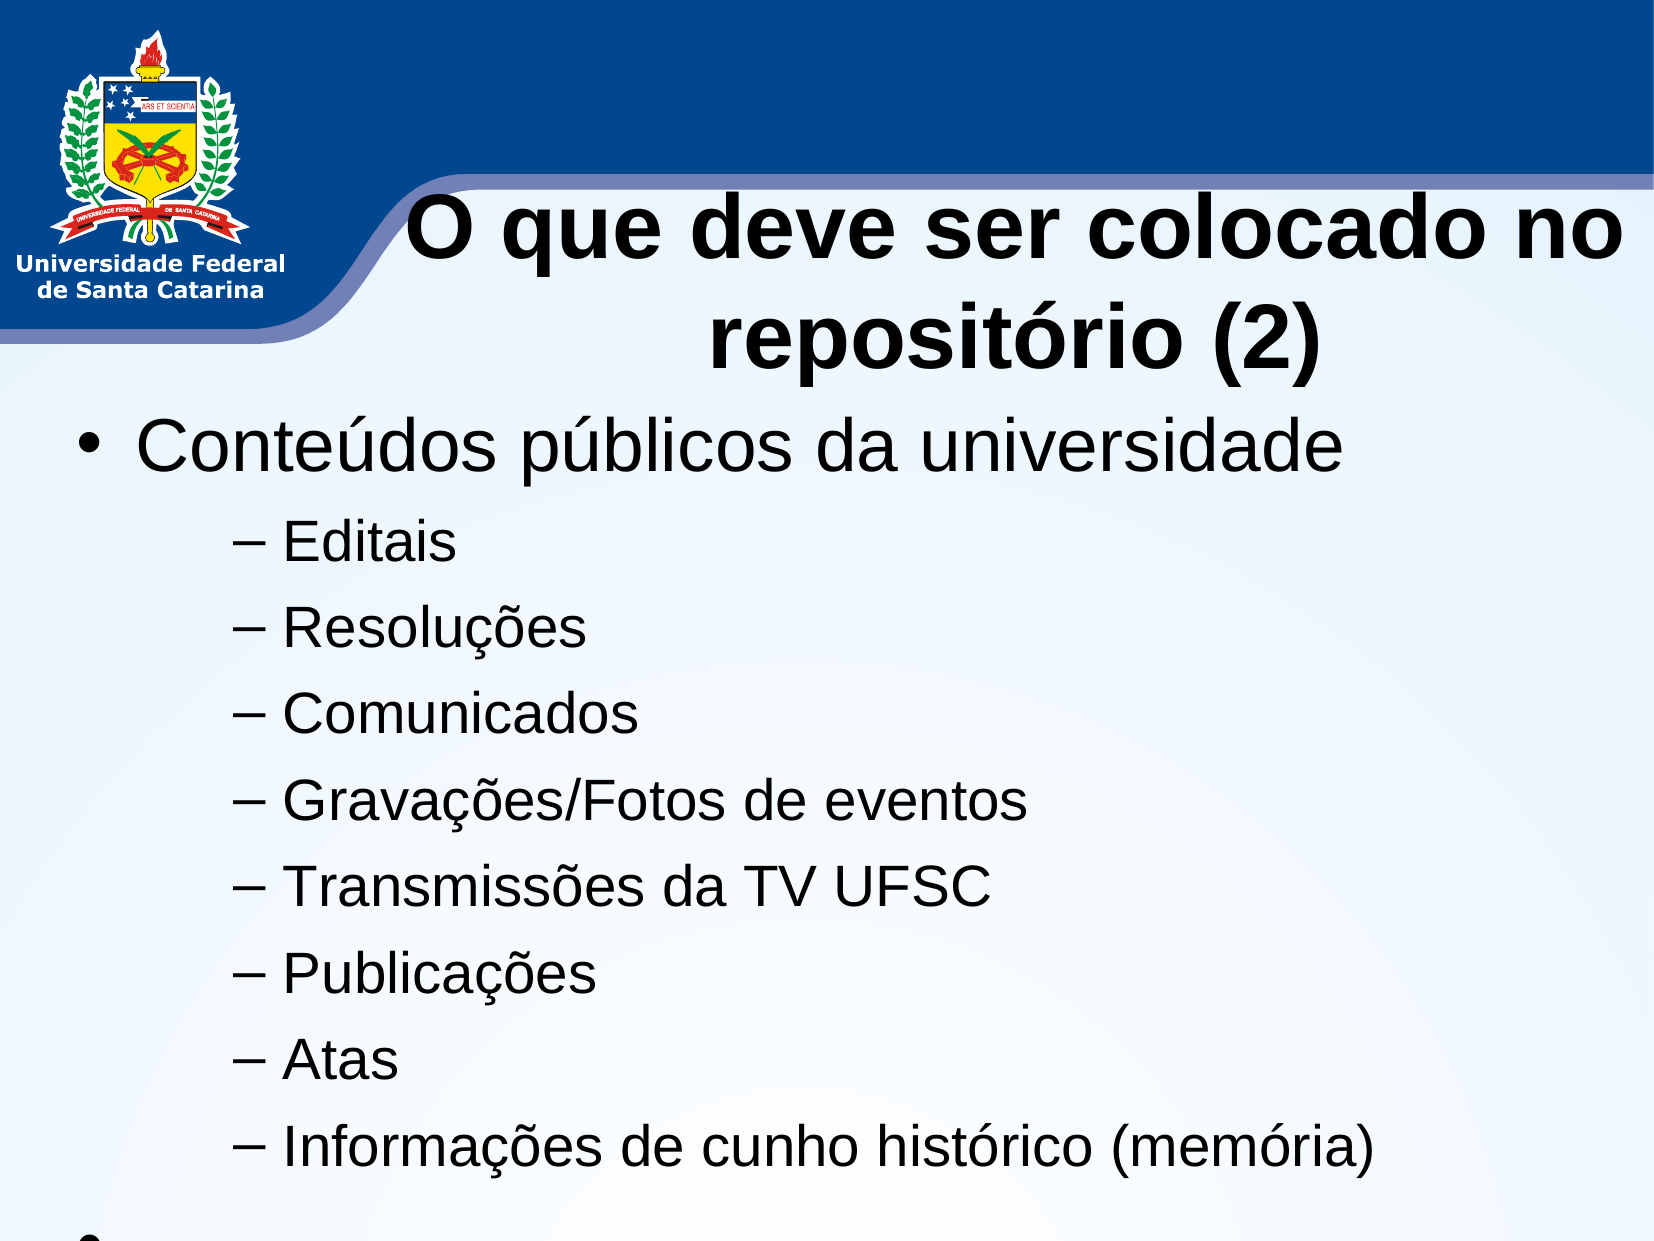

# O que deve ser colocado no repositório (2)
Conteúdos públicos da universidade
Editais
Resoluções
Comunicados
Gravações/Fotos de eventos
Transmissões da TV UFSC
Publicações
Atas
Informações de cunho histórico (memória)